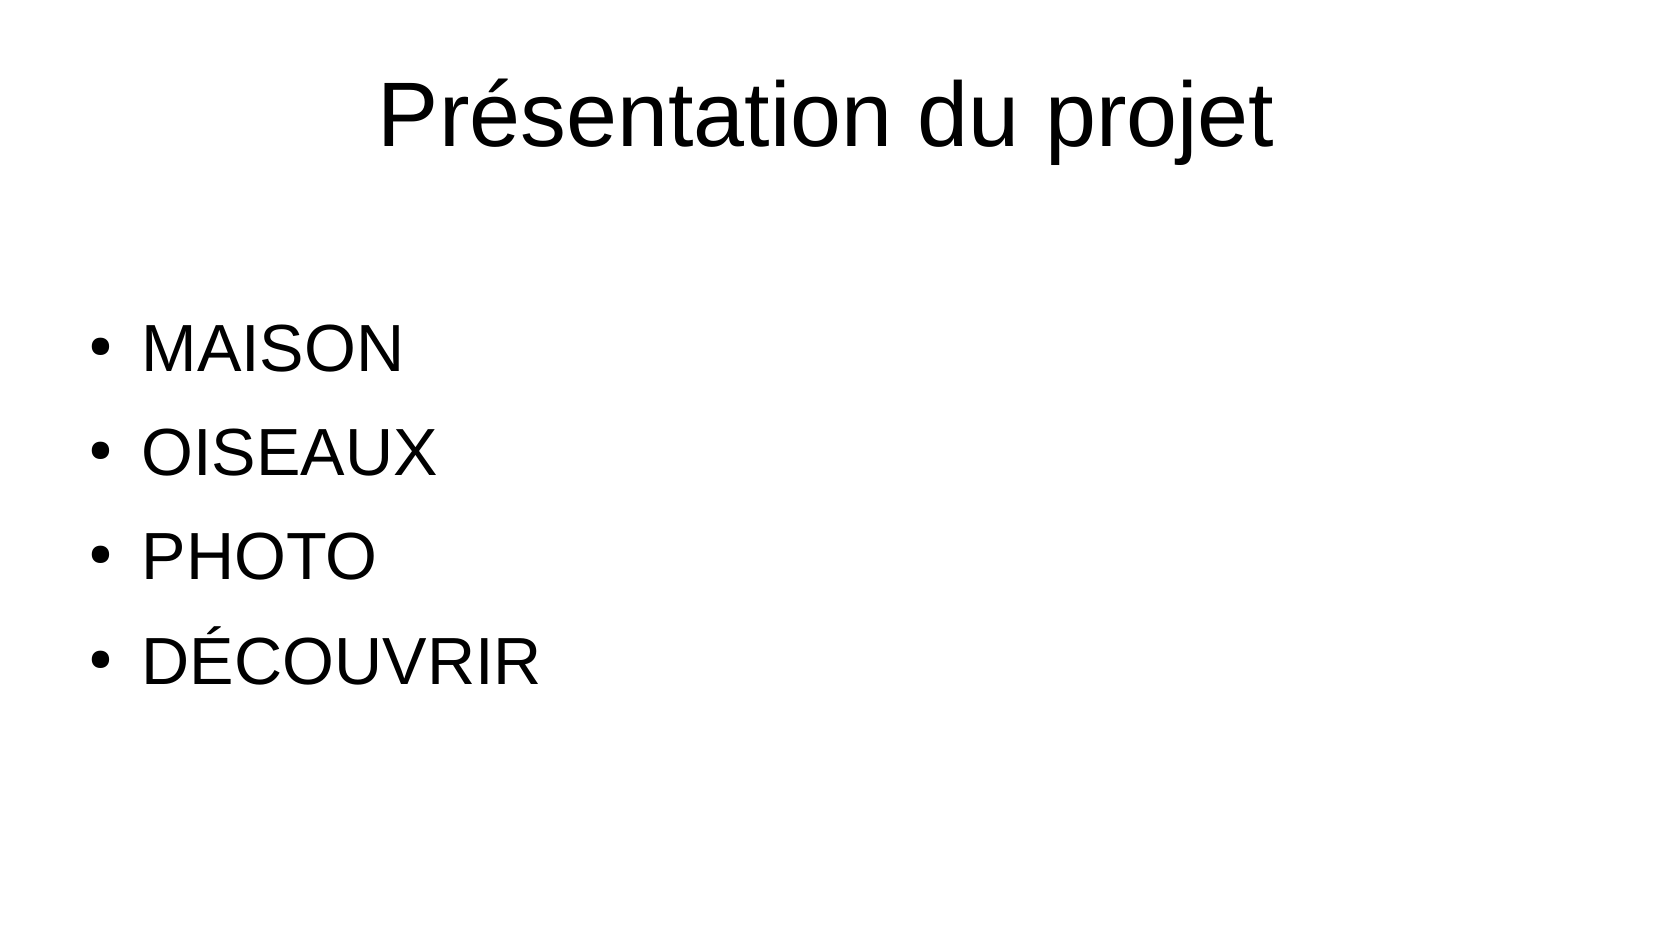

# Présentation du projet
MAISON
OISEAUX
PHOTO
DÉCOUVRIR